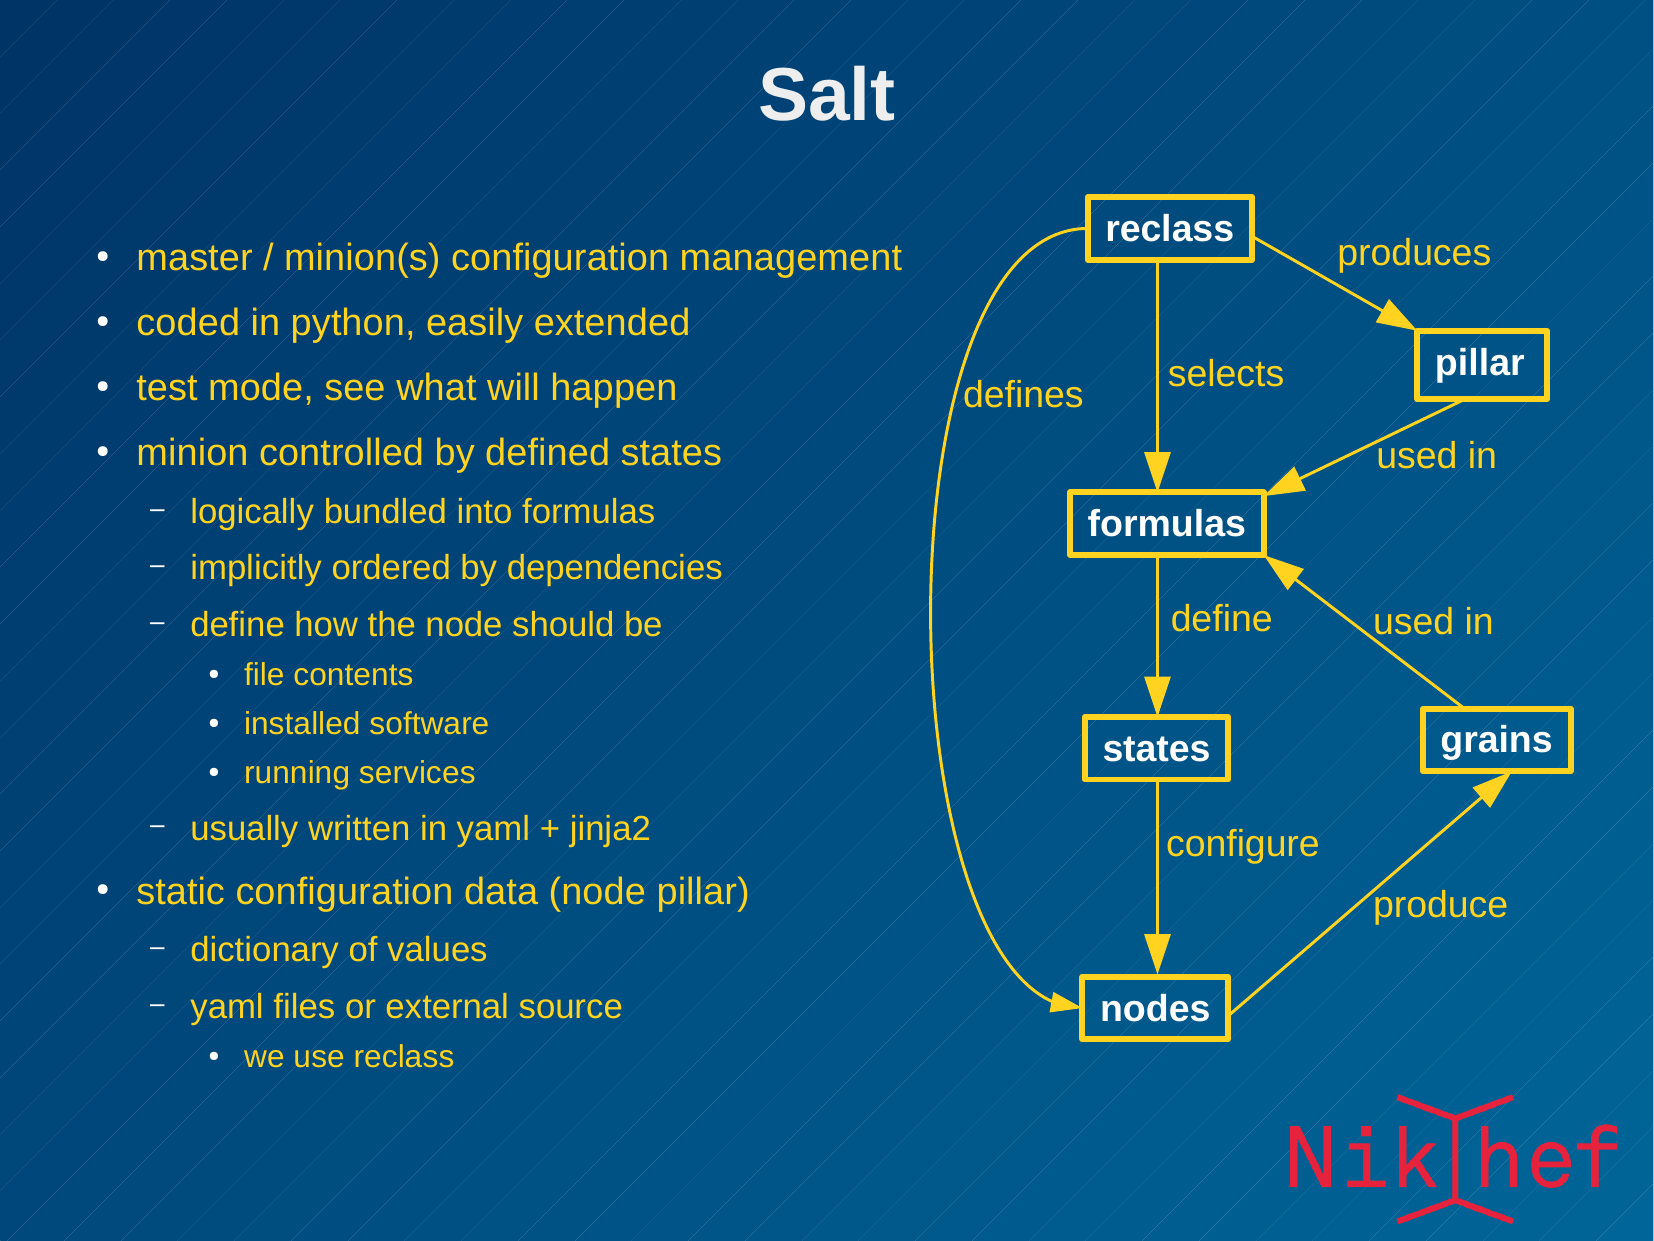

# Salt
reclass
produces
master / minion(s) configuration management
coded in python, easily extended
test mode, see what will happen
minion controlled by defined states
logically bundled into formulas
implicitly ordered by dependencies
define how the node should be
file contents
installed software
running services
usually written in yaml + jinja2
static configuration data (node pillar)
dictionary of values
yaml files or external source
we use reclass
pillar
selects
defines
used in
formulas
define
used in
grains
states
configure
produce
nodes